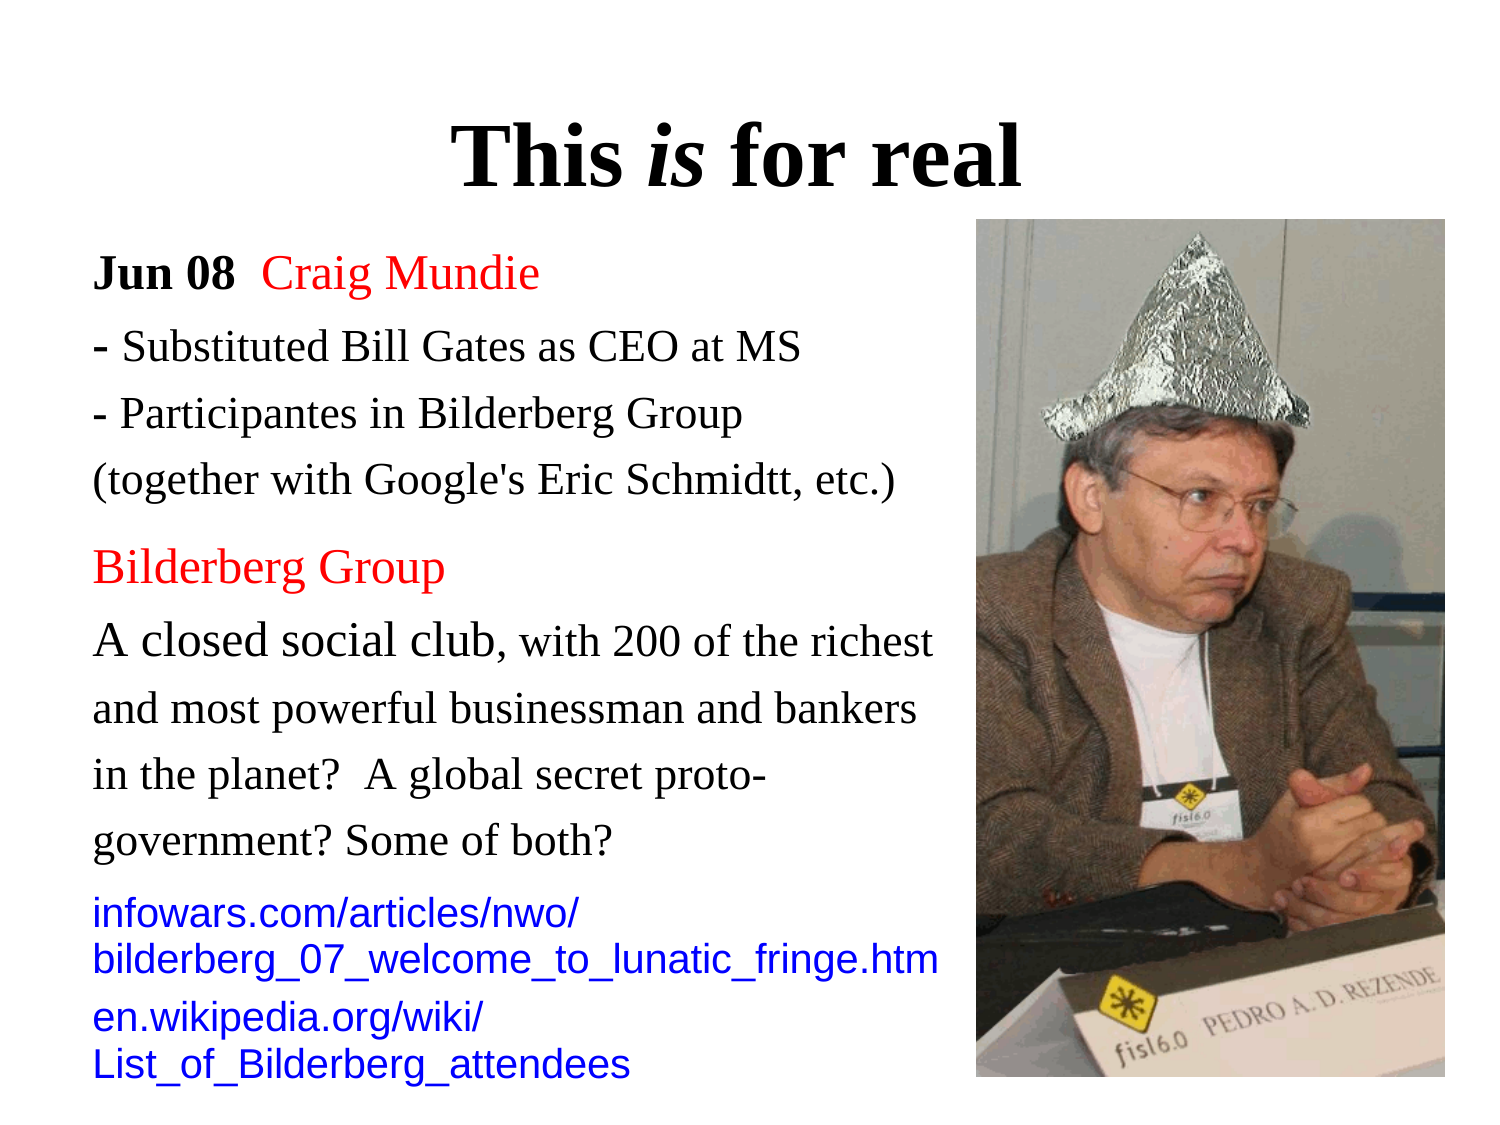

# “This is for real”
Jun 08 Craig Mundie
- Substituted Bill Gates as CEO at MS
- Participantes in Bilderberg Group
(together with Google's Eric Schmidtt, etc.)
Bilderberg Group
A closed social club, with 200 of the richest
and most powerful businessman and bankers
in the planet? A global secret proto-
government? Some of both?
infowars.com/articles/nwo/
bilderberg_07_welcome_to_lunatic_fringe.htm
en.wikipedia.org/wiki/
List_of_Bilderberg_attendees